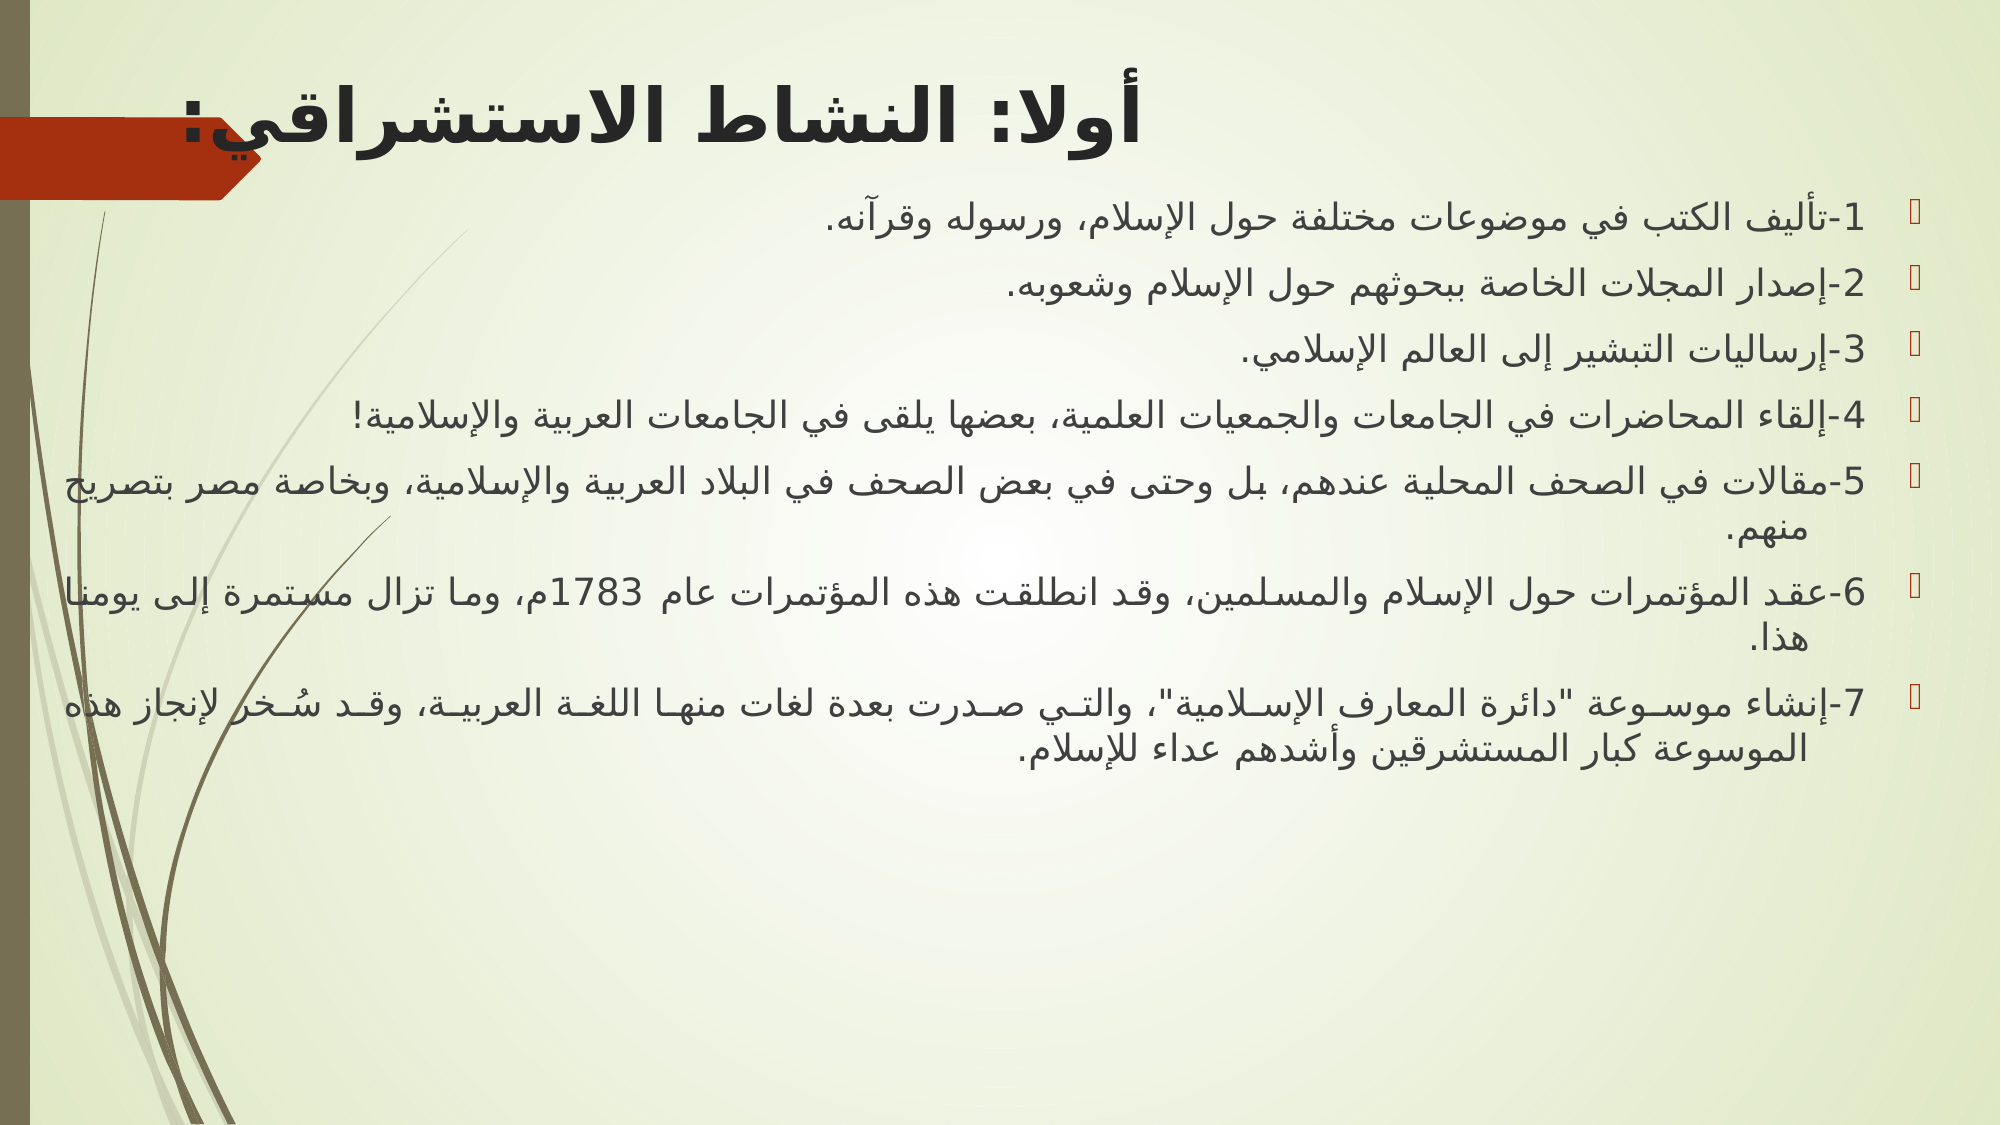

# أولا: النشاط الاستشراقي:
1-تأليف الكتب في موضوعات مختلفة حول الإسلام، ورسوله وقرآنه.
2-إصدار المجلات الخاصة ببحوثهم حول الإسلام وشعوبه.
3-إرساليات التبشير إلى العالم الإسلامي.
4-إلقاء المحاضرات في الجامعات والجمعيات العلمية، بعضها يلقى في الجامعات العربية والإسلامية!
5-مقالات في الصحف المحلية عندهم، بل وحتى في بعض الصحف في البلاد العربية والإسلامية، وبخاصة مصر بتصريح منهم.
6-عقد المؤتمرات حول الإسلام والمسلمين، وقد انطلقت هذه المؤتمرات عام 1783م، وما تزال مستمرة إلى يومنا هذا.
7-إنشاء موسوعة "دائرة المعارف الإسلامية"، والتي صدرت بعدة لغات منها اللغة العربية، وقد سُخر لإنجاز هذه الموسوعة كبار المستشرقين وأشدهم عداء للإسلام.